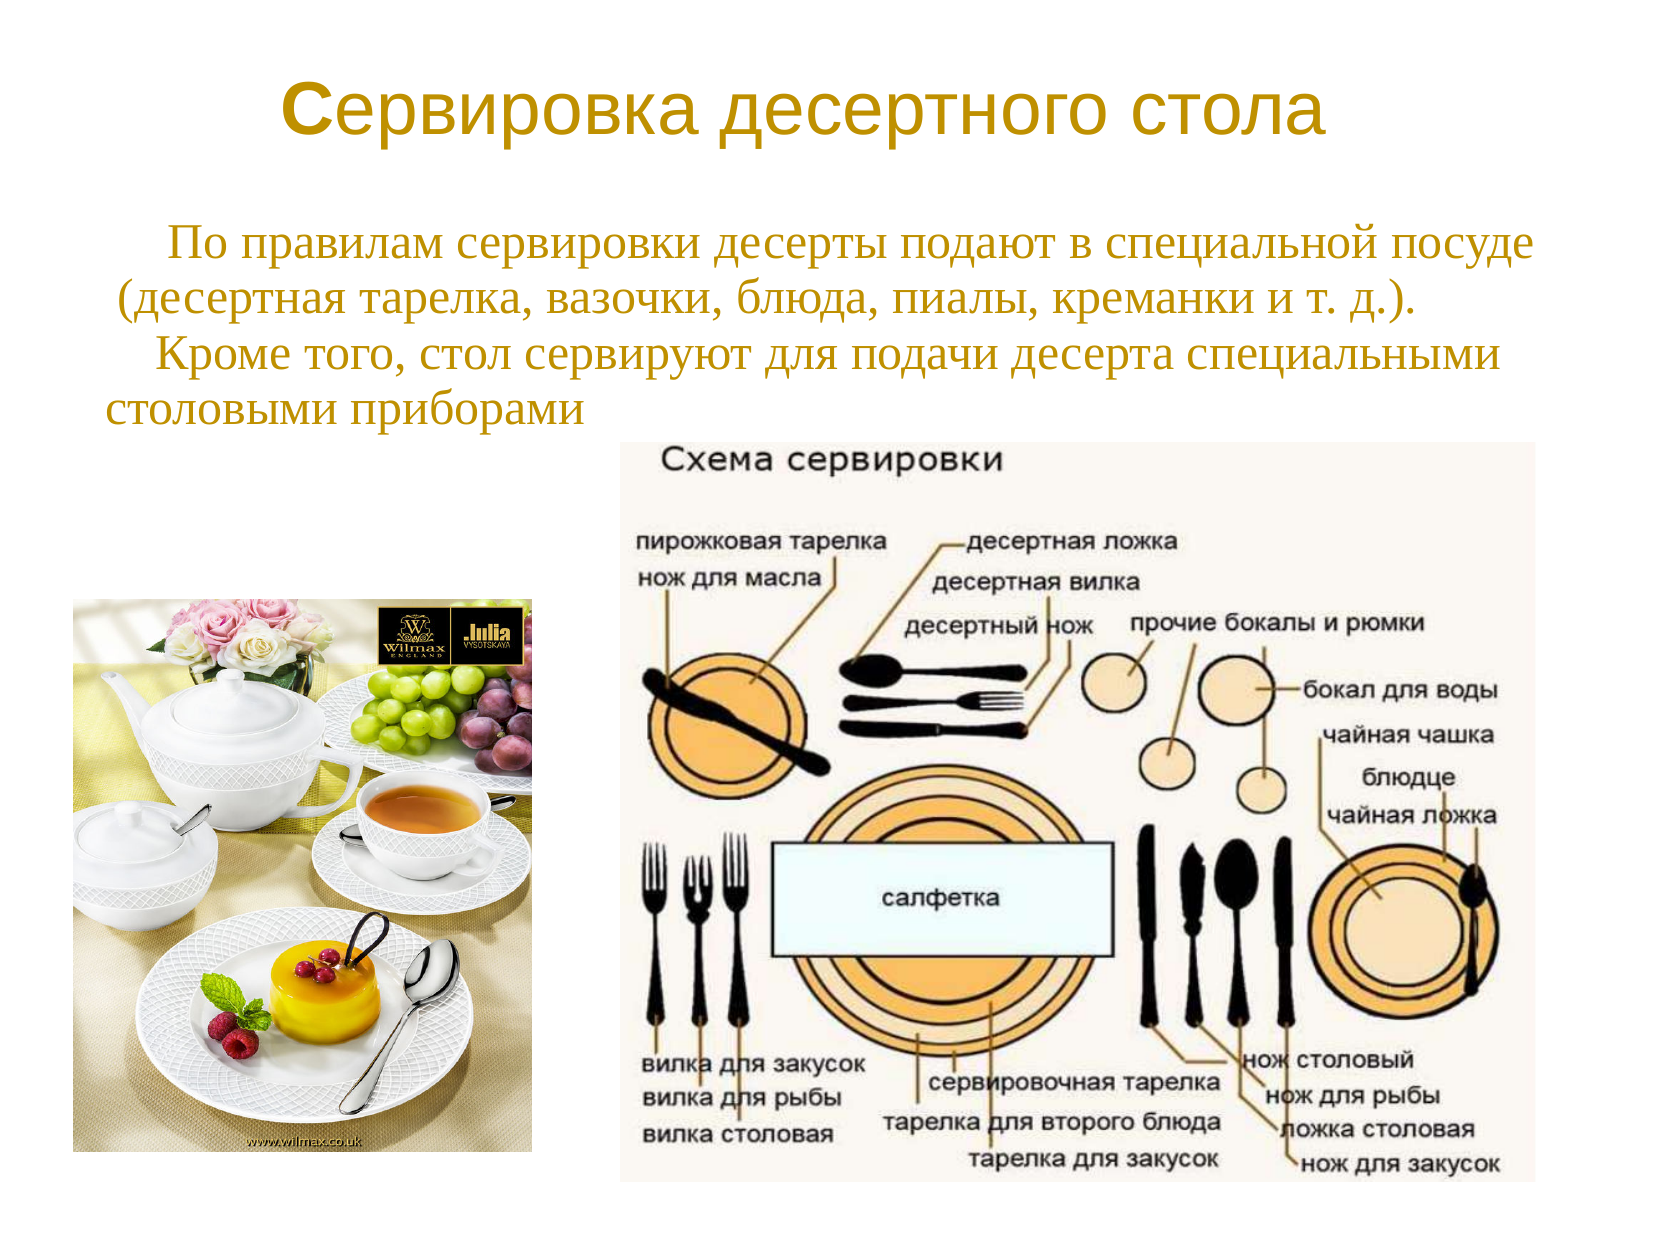

Сервировка десертного стола
 По правилам сервировки десерты подают в специальной посуде
 (десертная тарелка, вазочки, блюда, пиалы, креманки и т. д.).
 Кроме того, стол сервируют для подачи десерта специальными
столовыми приборами